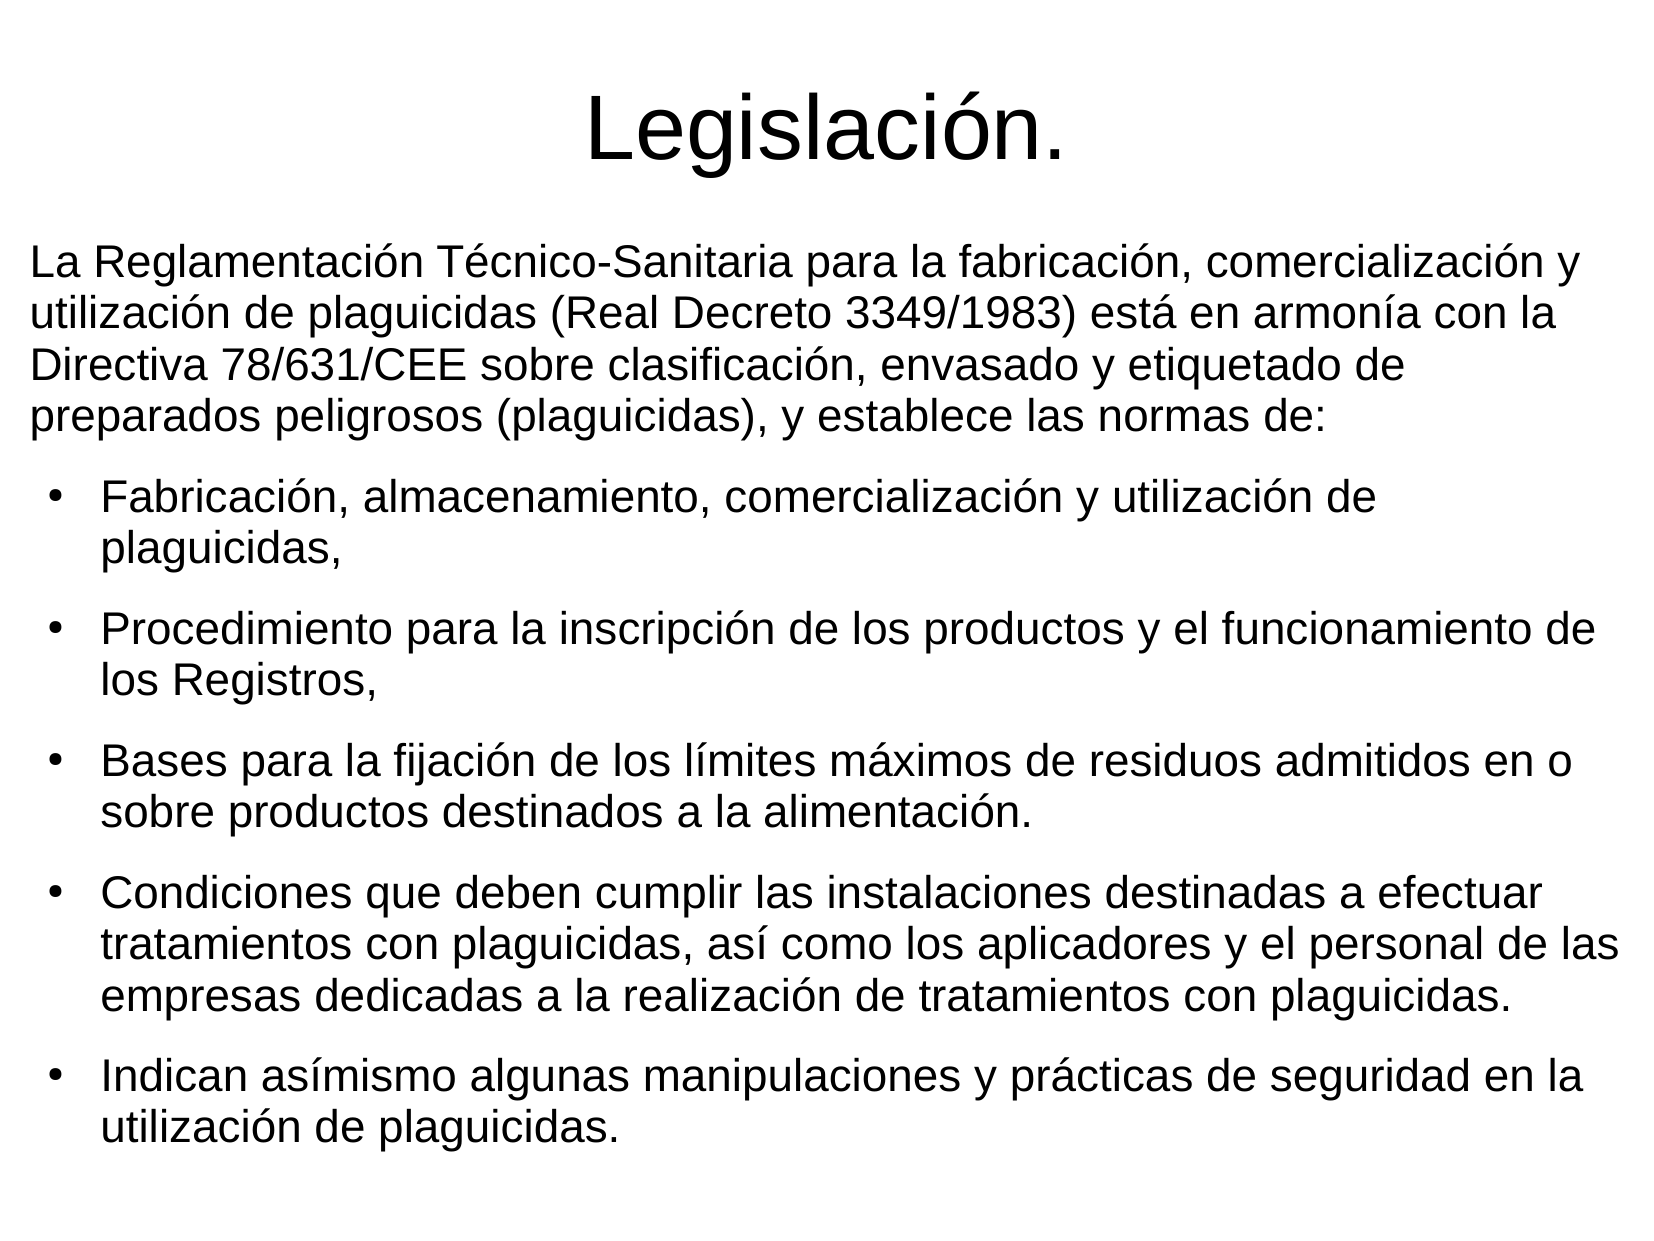

# Legislación.
La Reglamentación Técnico-Sanitaria para la fabricación, comercialización y utilización de plaguicidas (Real Decreto 3349/1983) está en armonía con la Directiva 78/631/CEE sobre clasificación, envasado y etiquetado de preparados peligrosos (plaguicidas), y establece las normas de:
Fabricación, almacenamiento, comercialización y utilización de plaguicidas,
Procedimiento para la inscripción de los productos y el funcionamiento de los Registros,
Bases para la fijación de los límites máximos de residuos admitidos en o sobre productos destinados a la alimentación.
Condiciones que deben cumplir las instalaciones destinadas a efectuar tratamientos con plaguicidas, así como los aplicadores y el personal de las empresas dedicadas a la realización de tratamientos con plaguicidas.
Indican asímismo algunas manipulaciones y prácticas de seguridad en la utilización de plaguicidas.